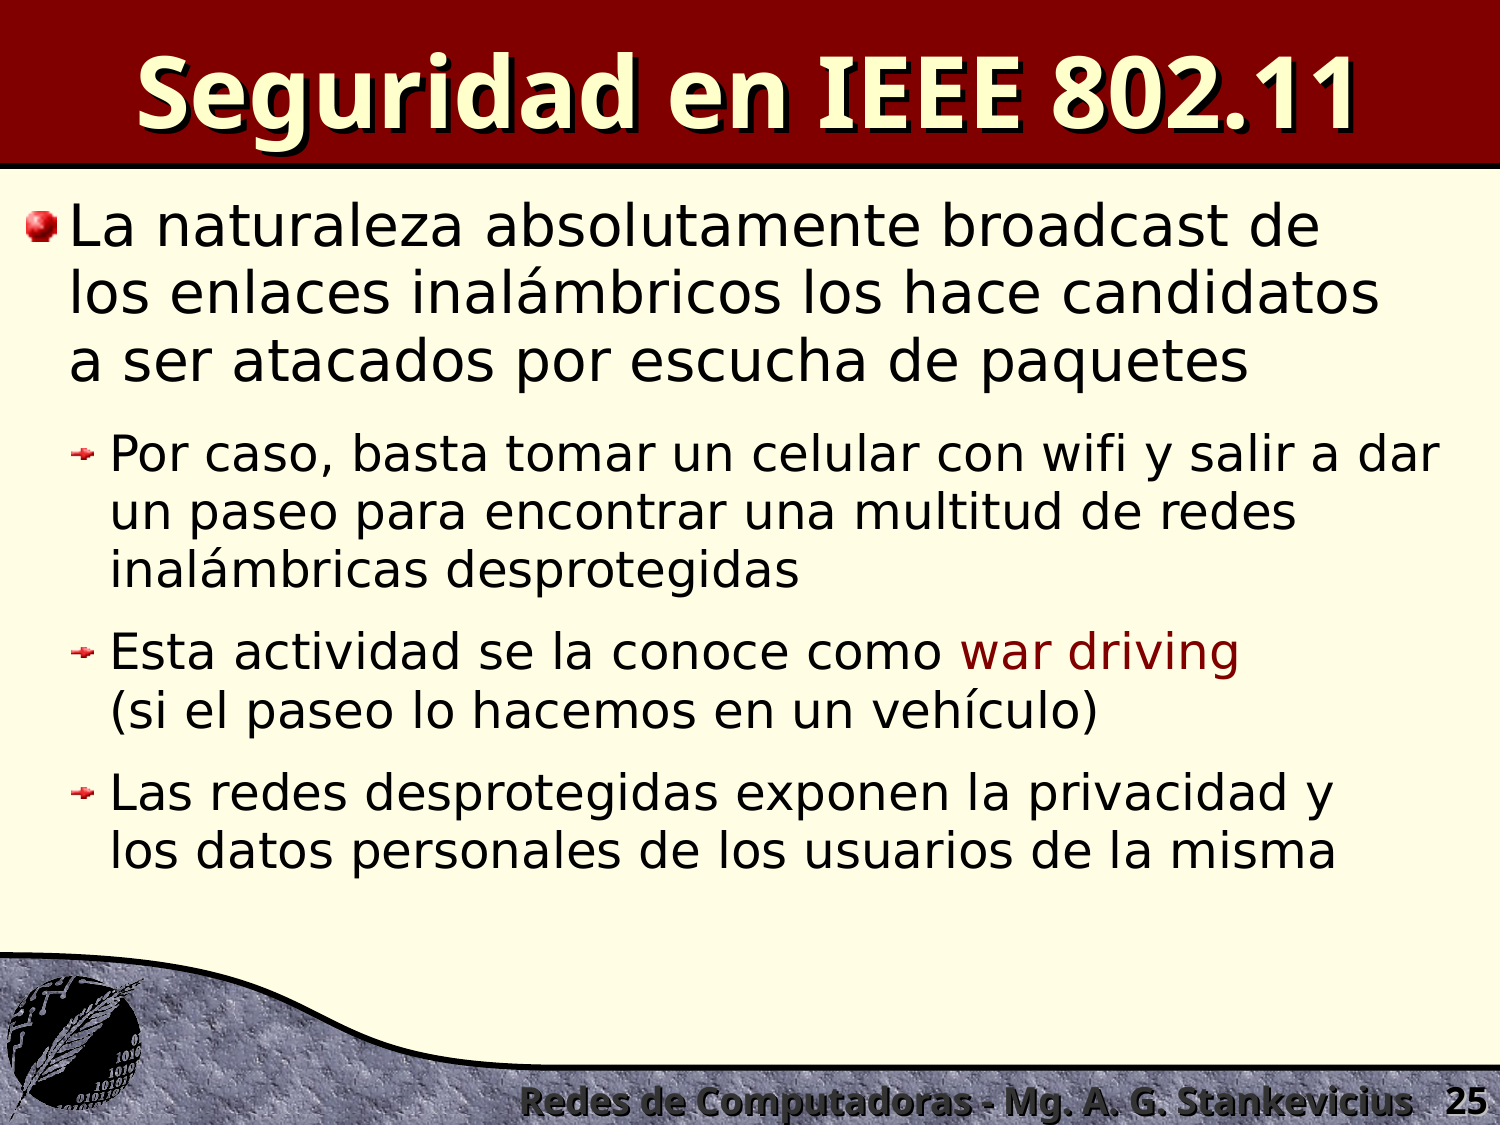

# Seguridad en IEEE 802.11
La naturaleza absolutamente broadcast de
los enlaces inalámbricos los hace candidatos
a ser atacados por escucha de paquetes
Por caso, basta tomar un celular con wifi y salir a dar
un paseo para encontrar una multitud de redes inalámbricas desprotegidas
Esta actividad se la conoce como war driving
(si el paseo lo hacemos en un vehículo)
Las redes desprotegidas exponen la privacidad y
los datos personales de los usuarios de la misma
25